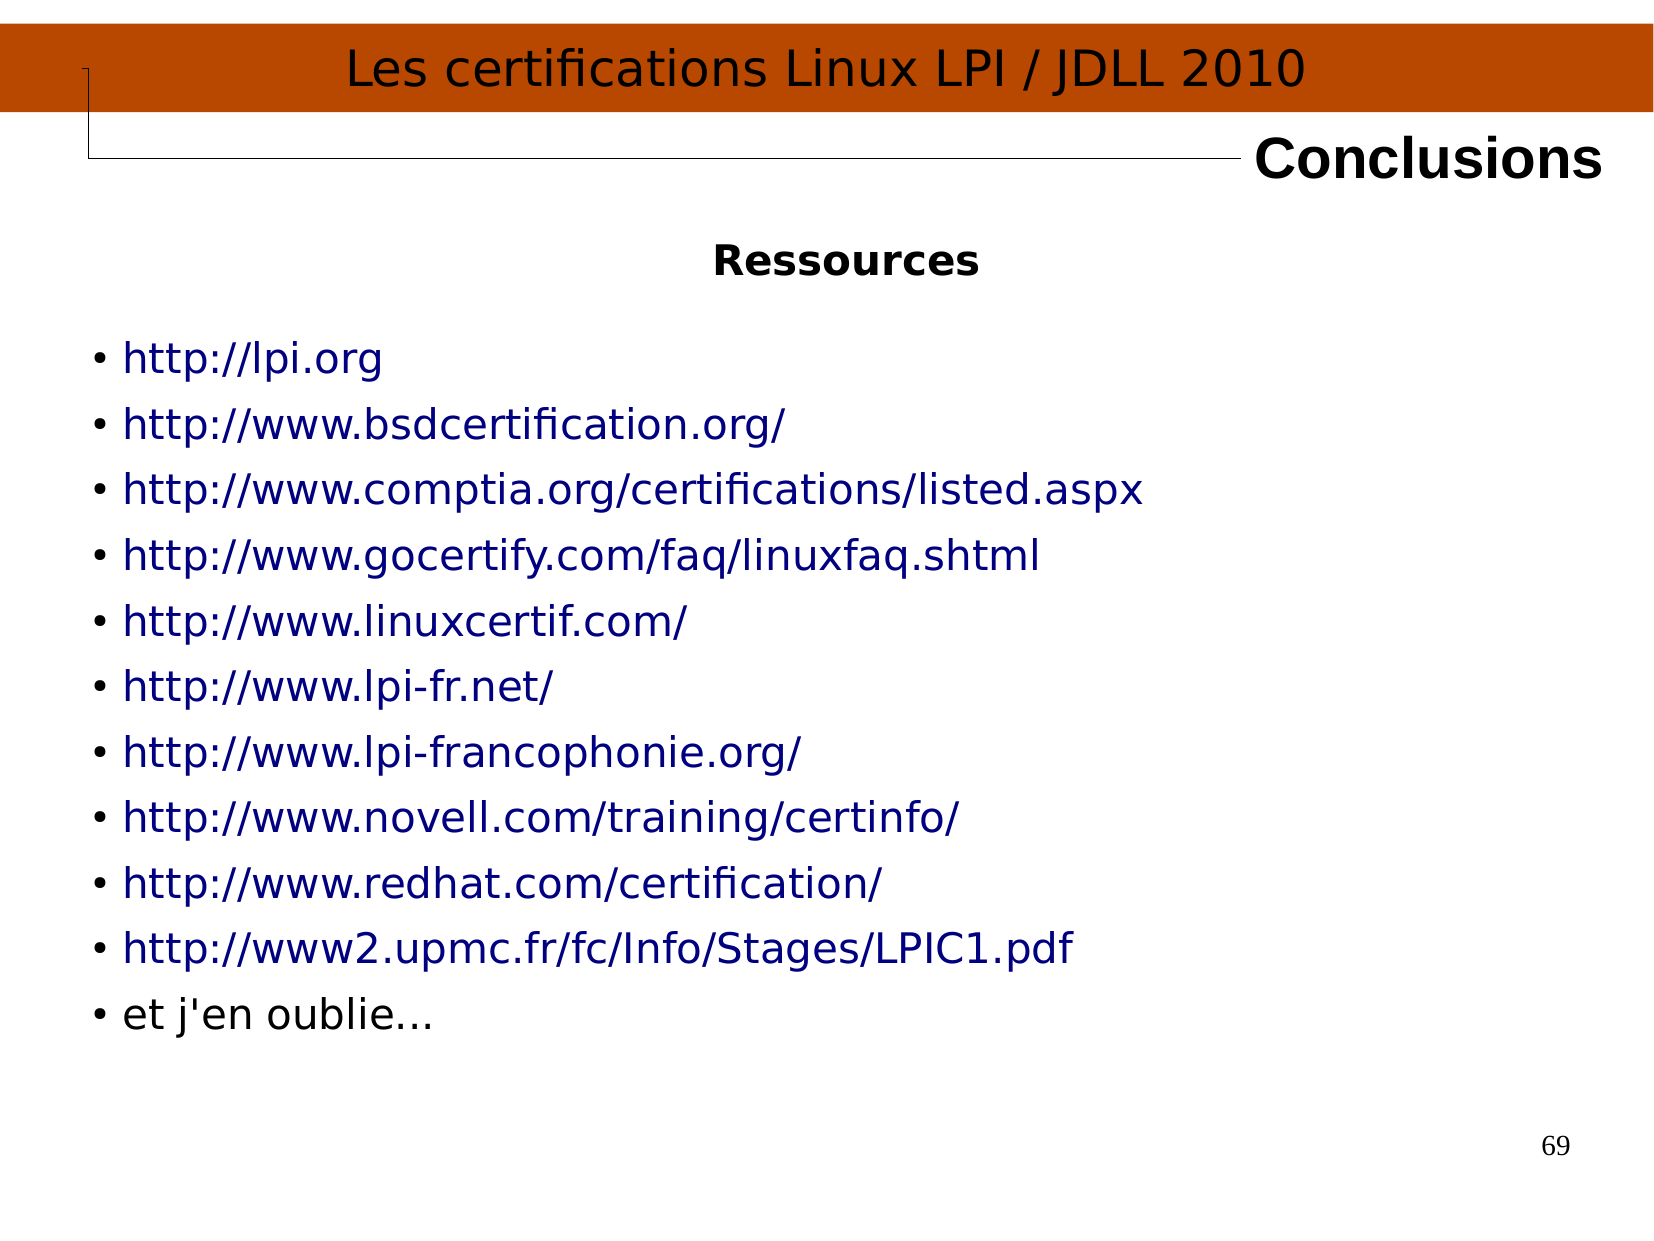

# Les certifications Linux LPI / JDLL 2010
Conclusions
Ressources
http://lpi.org
http://www.bsdcertification.org/
http://www.comptia.org/certifications/listed.aspx
http://www.gocertify.com/faq/linuxfaq.shtml
http://www.linuxcertif.com/
http://www.lpi-fr.net/
http://www.lpi-francophonie.org/
http://www.novell.com/training/certinfo/
http://www.redhat.com/certification/
http://www2.upmc.fr/fc/Info/Stages/LPIC1.pdf
et j'en oublie...
69